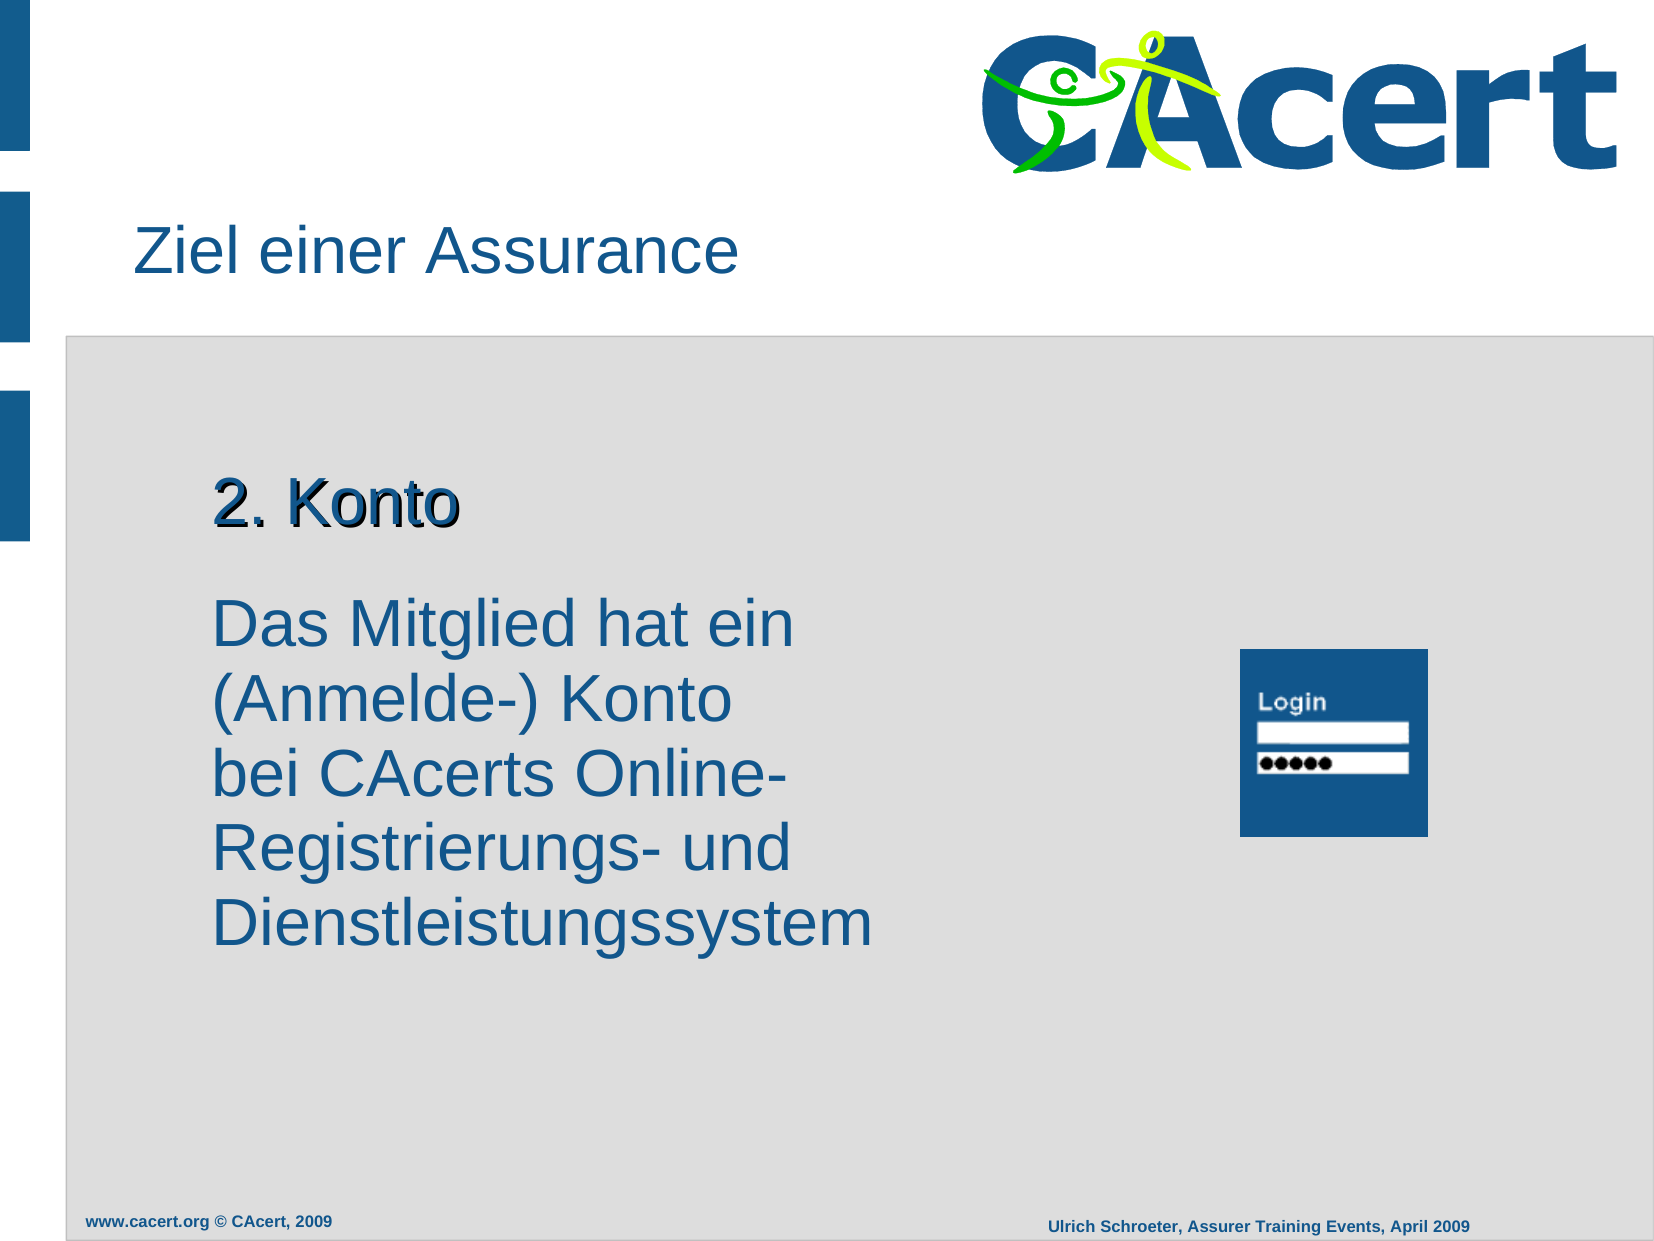

Ziel einer Assurance
2. Konto
Das Mitglied hat ein
(Anmelde-) Konto
bei CAcerts Online-
Registrierungs- und
Dienstleistungssystem